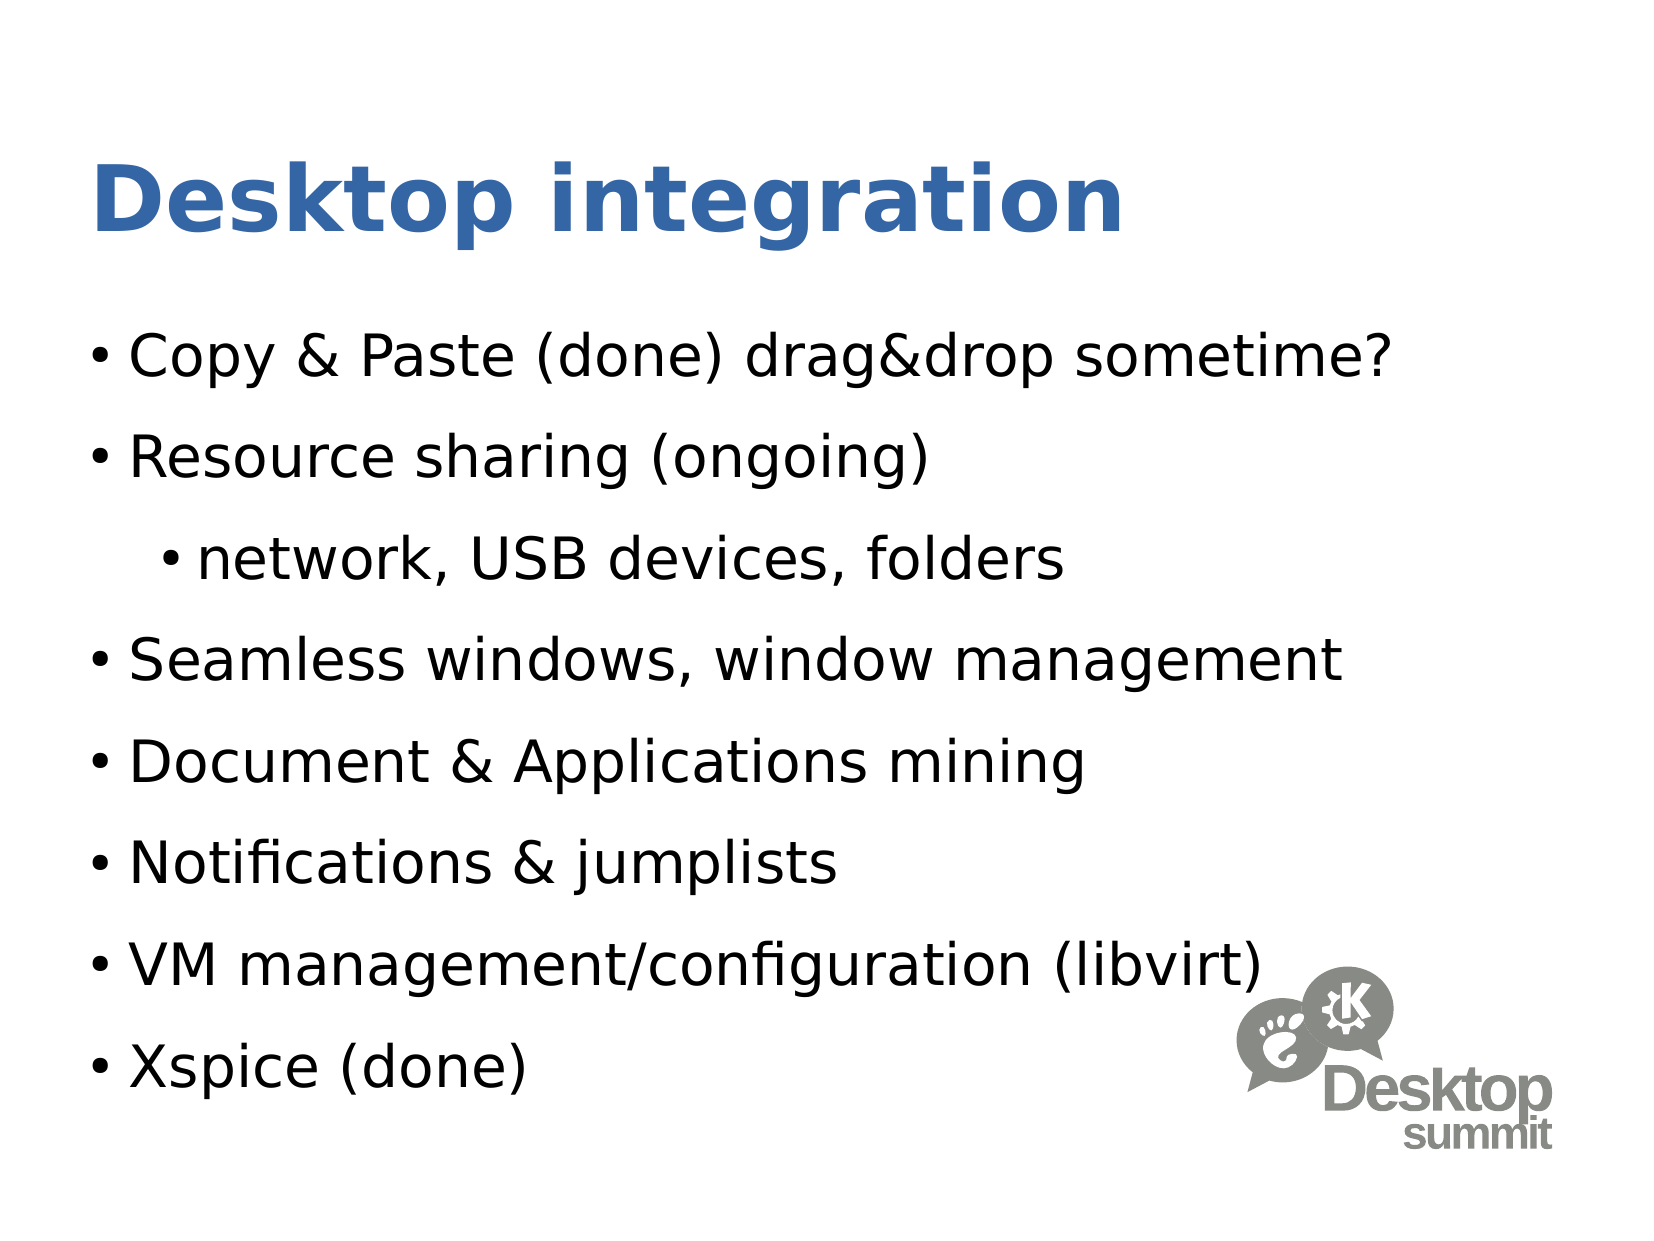

Desktop integration
 Copy & Paste (done) drag&drop sometime?
 Resource sharing (ongoing)
network, USB devices, folders
 Seamless windows, window management
 Document & Applications mining
 Notifications & jumplists
 VM management/configuration (libvirt)
 Xspice (done)